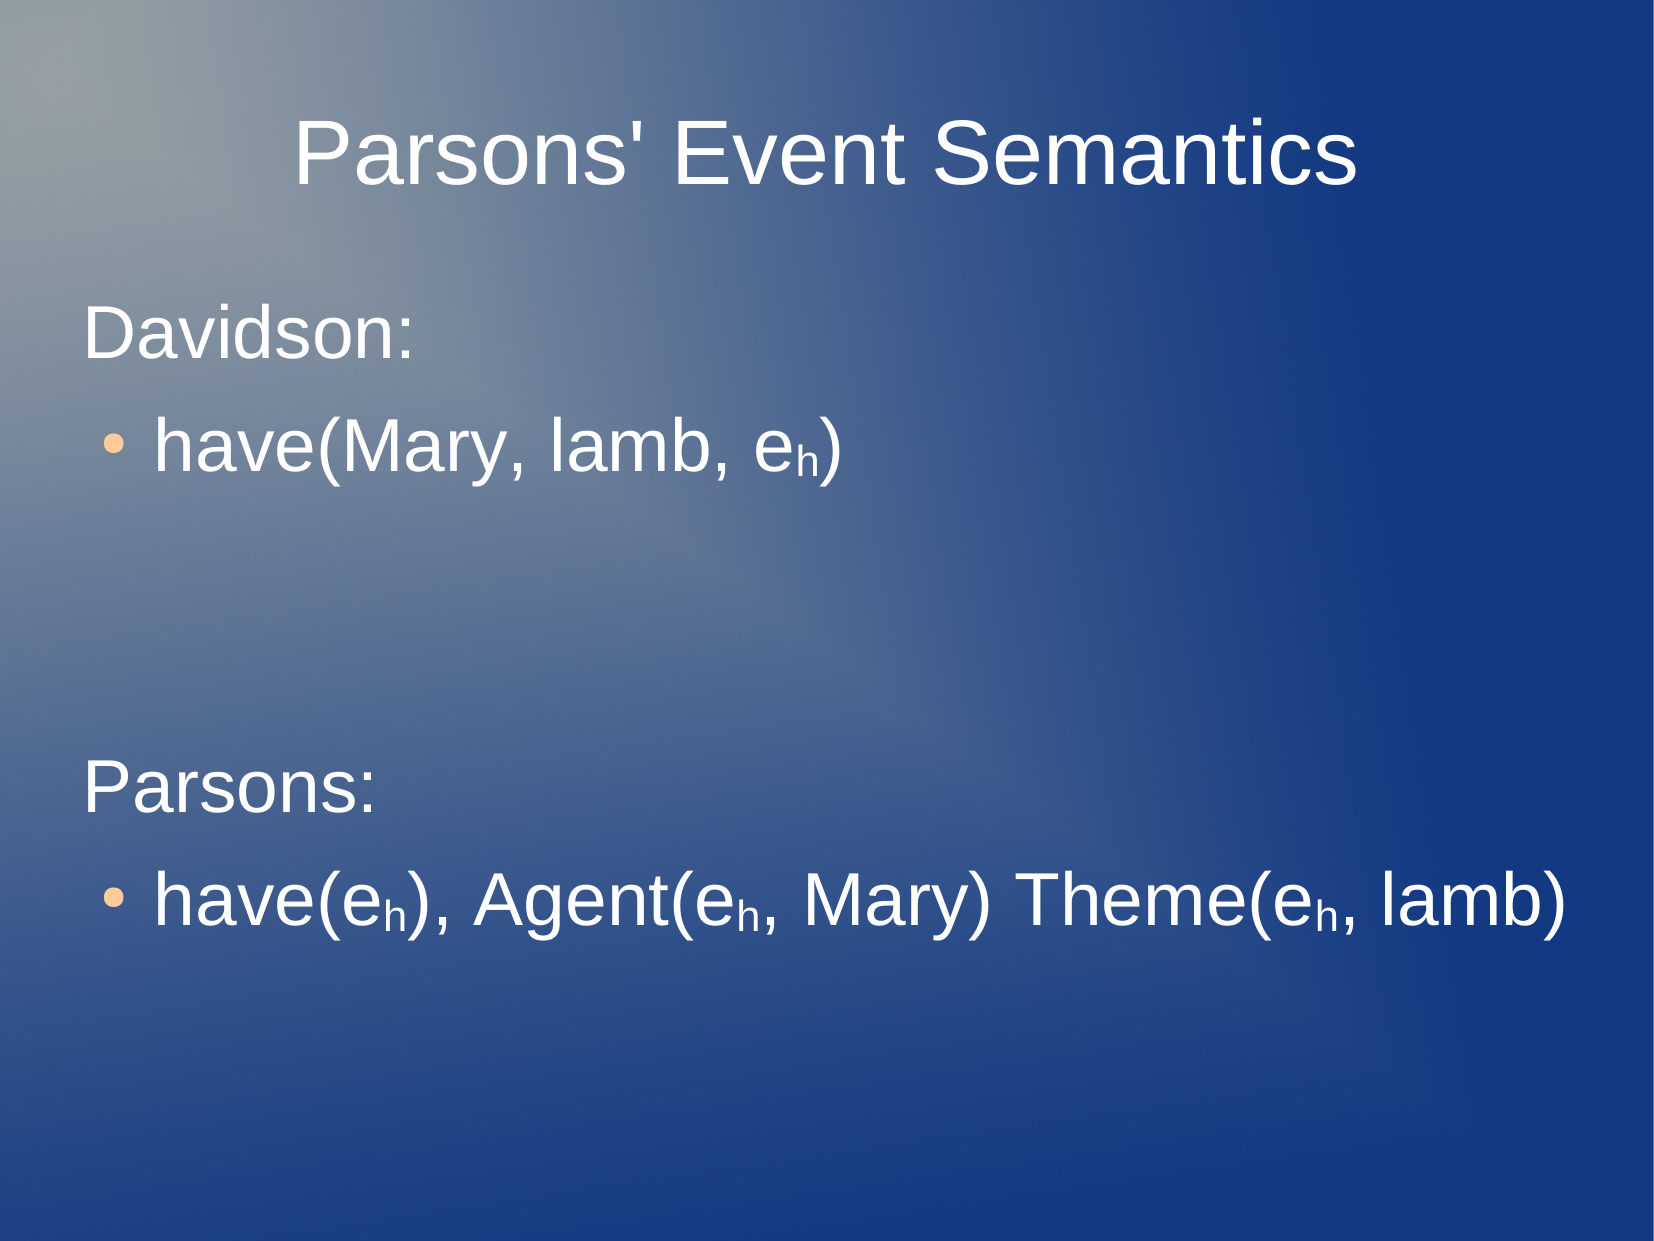

# Parsons' Event Semantics
Davidson:
have(Mary, lamb, eh)
Parsons:
have(eh), Agent(eh, Mary) Theme(eh, lamb)